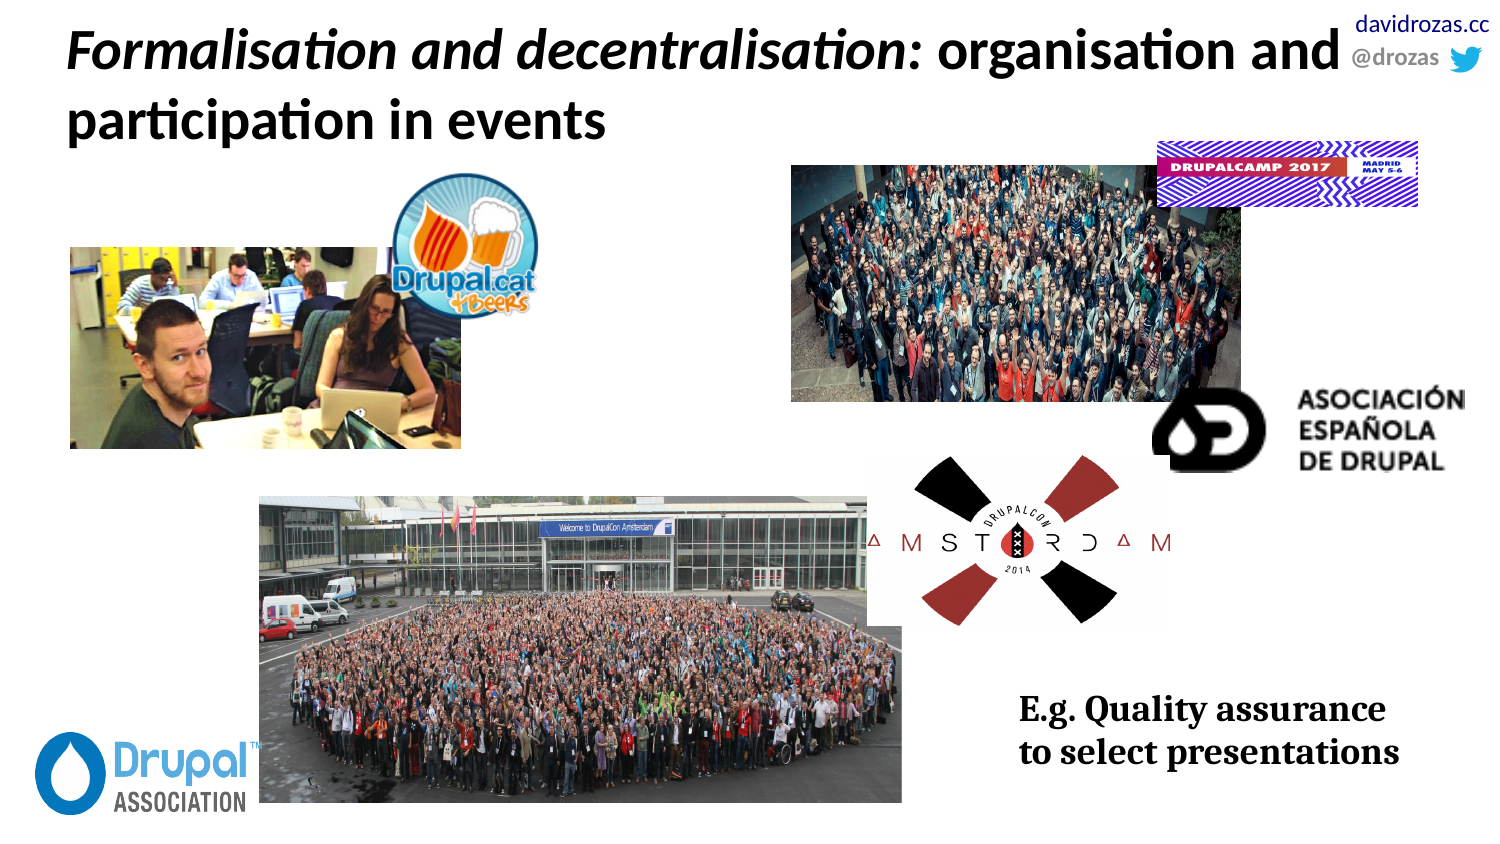

Formalisation and decentralisation: organisation and participation in events
davidrozas.cc
@drozas
E.g. Quality assurance
to select presentations